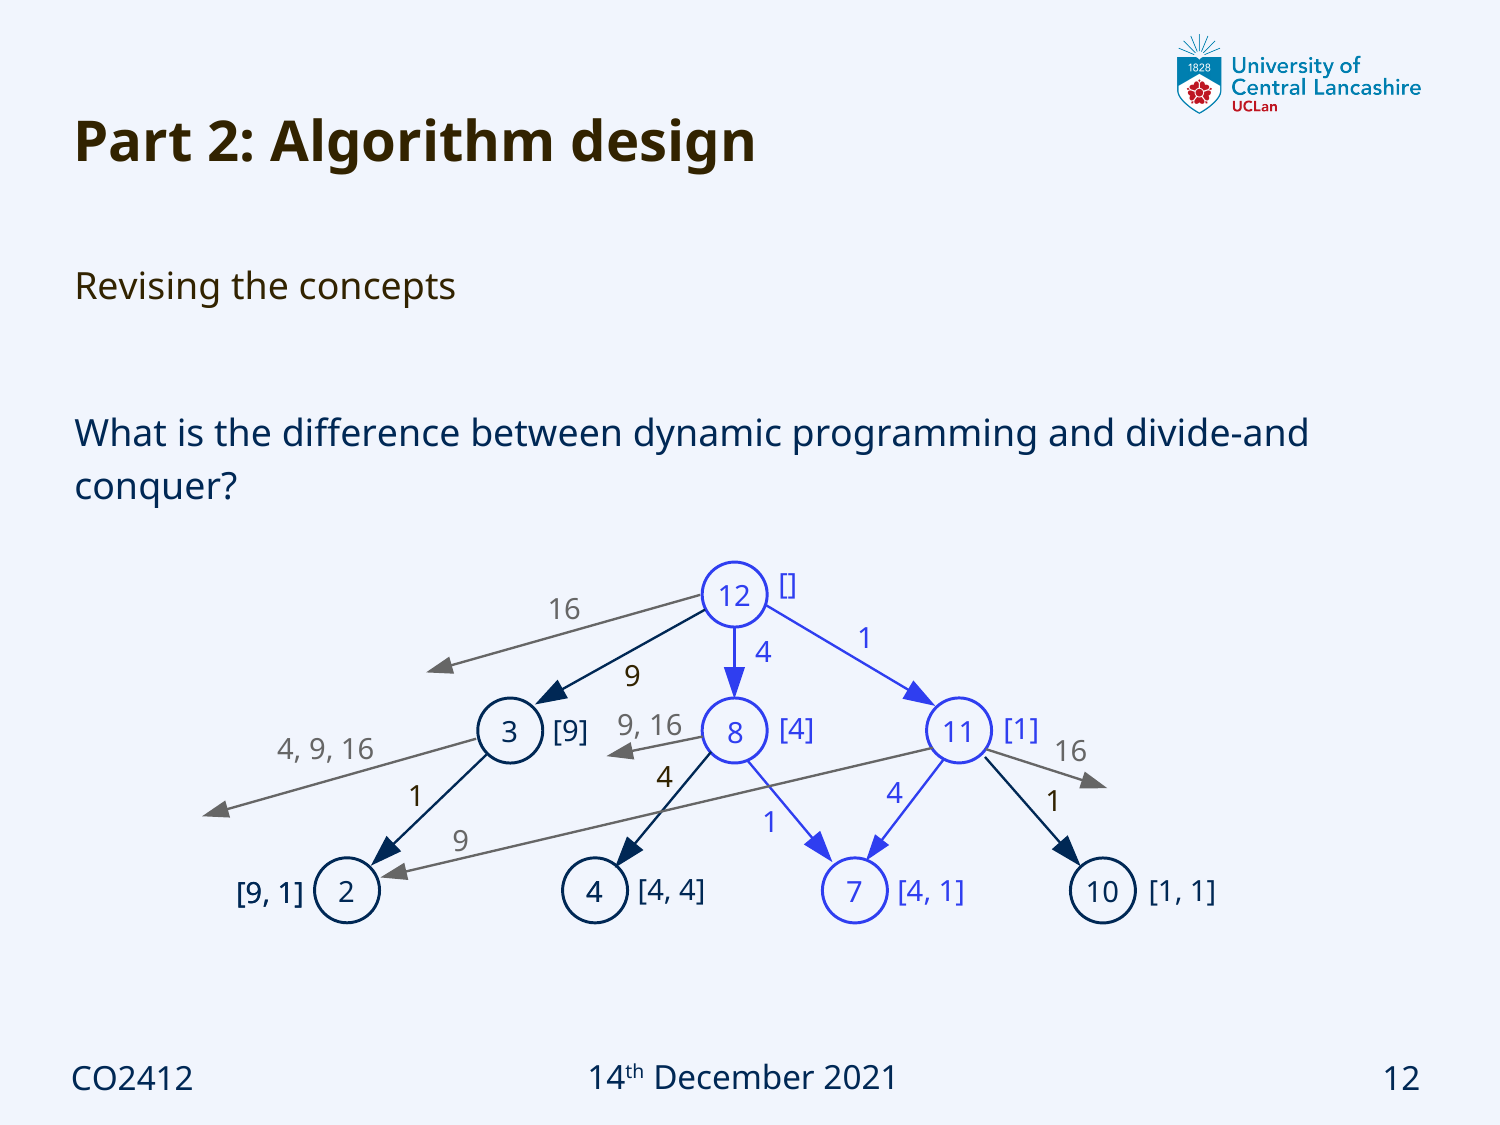

# Part 2: Algorithm design
Revising the concepts
What is the difference between dynamic programming and divide-and conquer?
[]
12
16
1
4
9
9, 16
[4]
[1]
[9]
11
3
8
4, 9, 16
16
4
4
1
1
1
9
[4, 4]
[4, 1]
[1, 1]
2
4
4
7
10
[9, 1]
[9, 1]